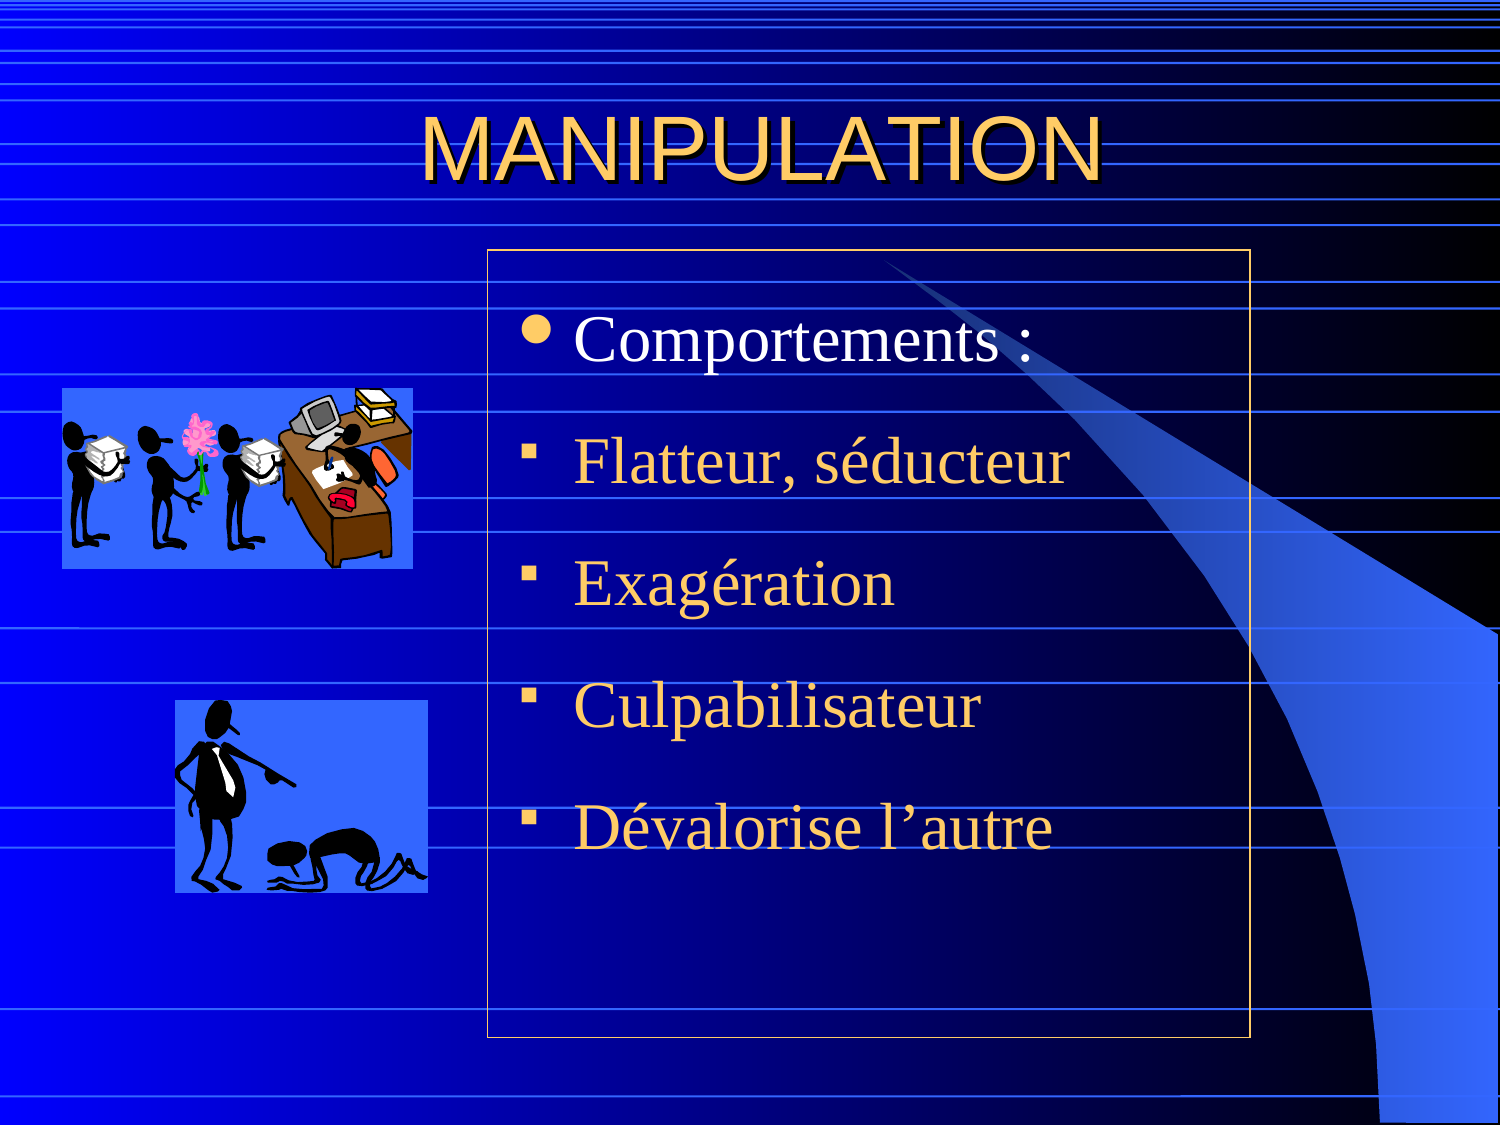

# MANIPULATION
Comportements :
Flatteur, séducteur
Exagération
Culpabilisateur
Dévalorise l’autre